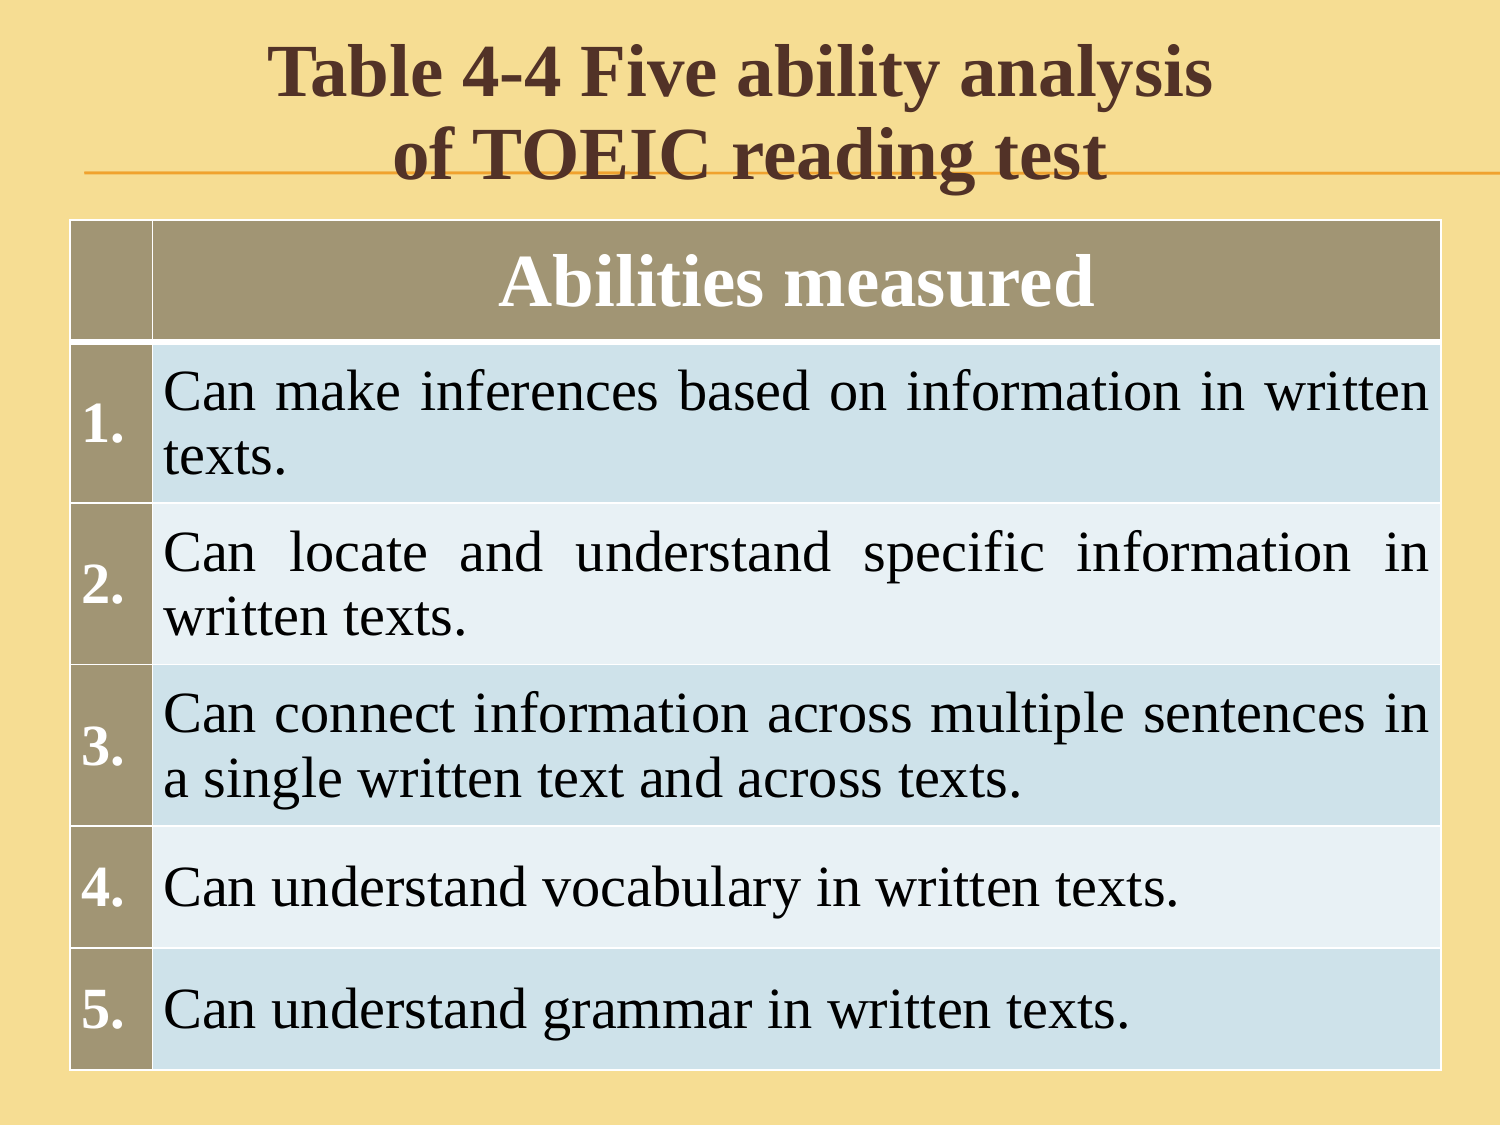

# Table 4-4 Five ability analysis of TOEIC reading test
| | Abilities measured |
| --- | --- |
| 1. | Can make inferences based on information in written texts. |
| 2. | Can locate and understand specific information in written texts. |
| 3. | Can connect information across multiple sentences in a single written text and across texts. |
| 4. | Can understand vocabulary in written texts. |
| 5. | Can understand grammar in written texts. |